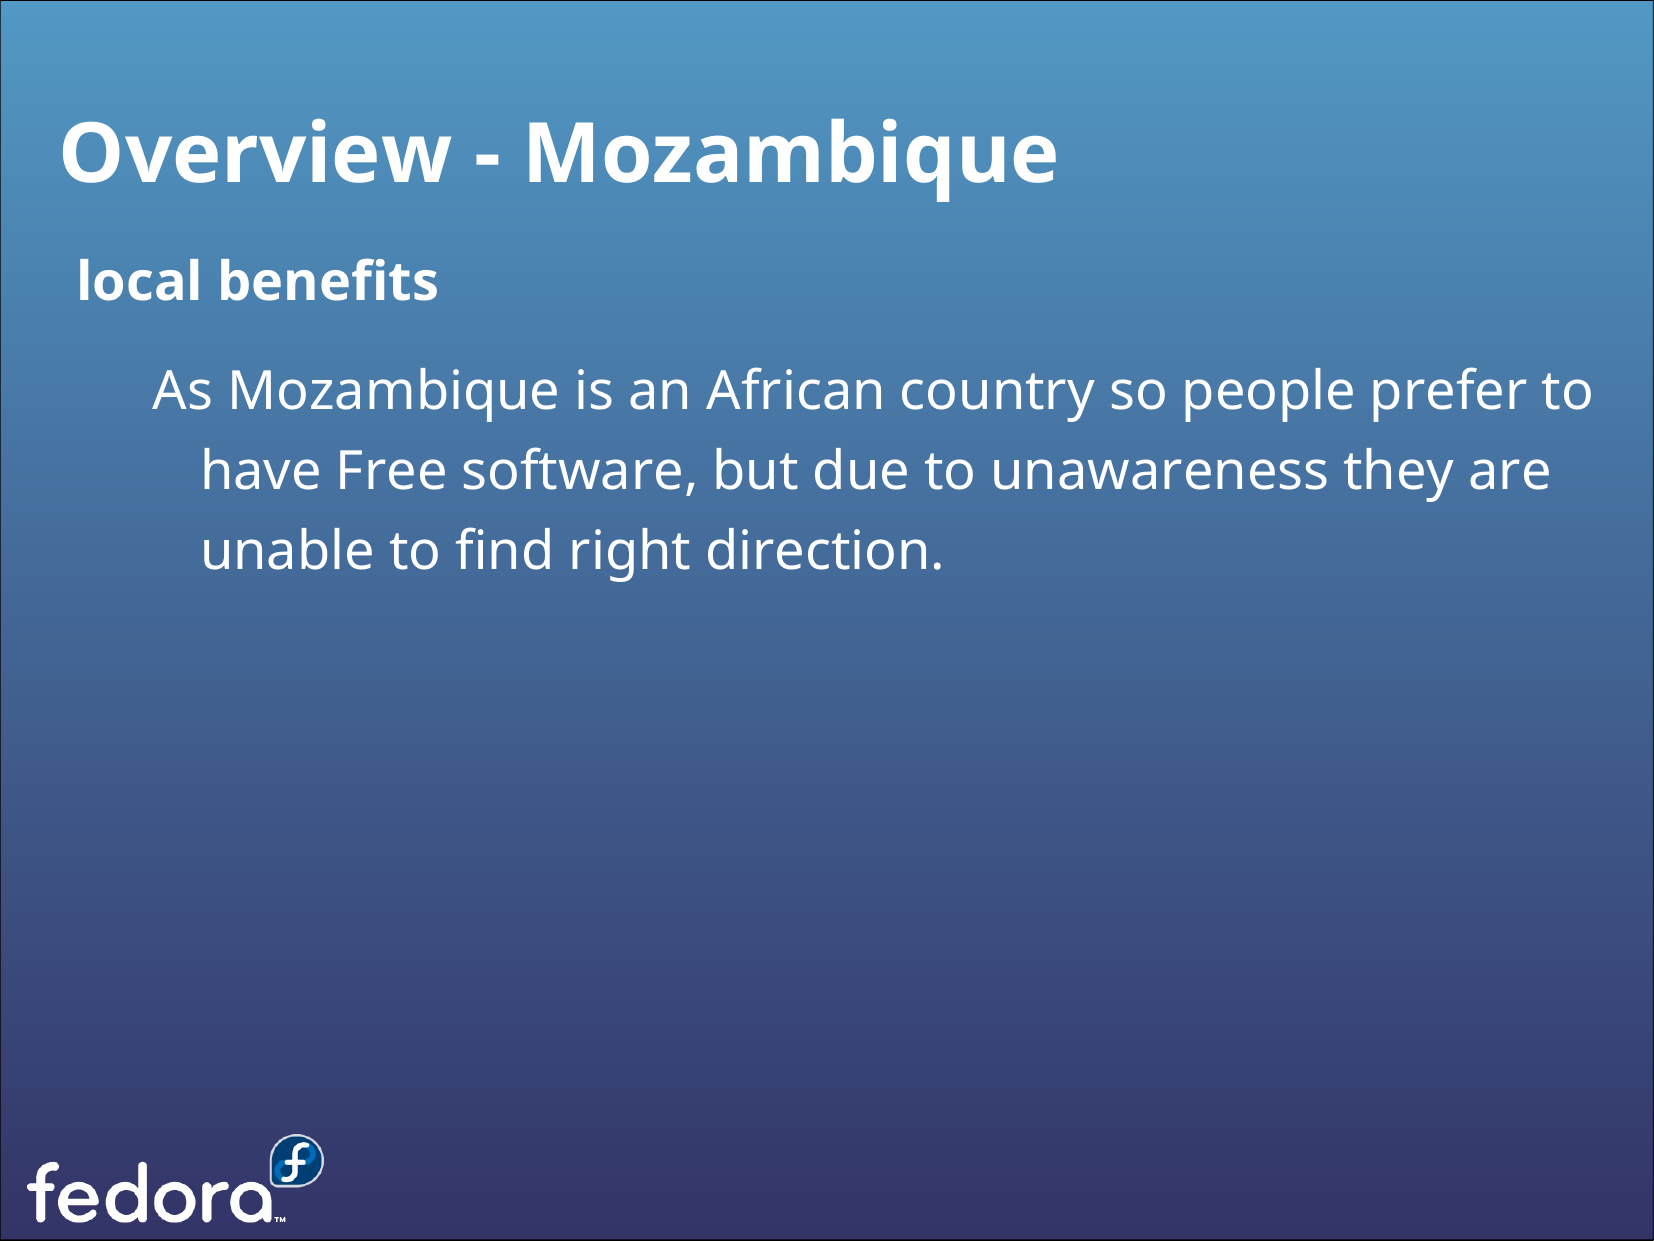

# Overview - Mozambique
local benefits
As Mozambique is an African country so people prefer to have Free software, but due to unawareness they are unable to find right direction.